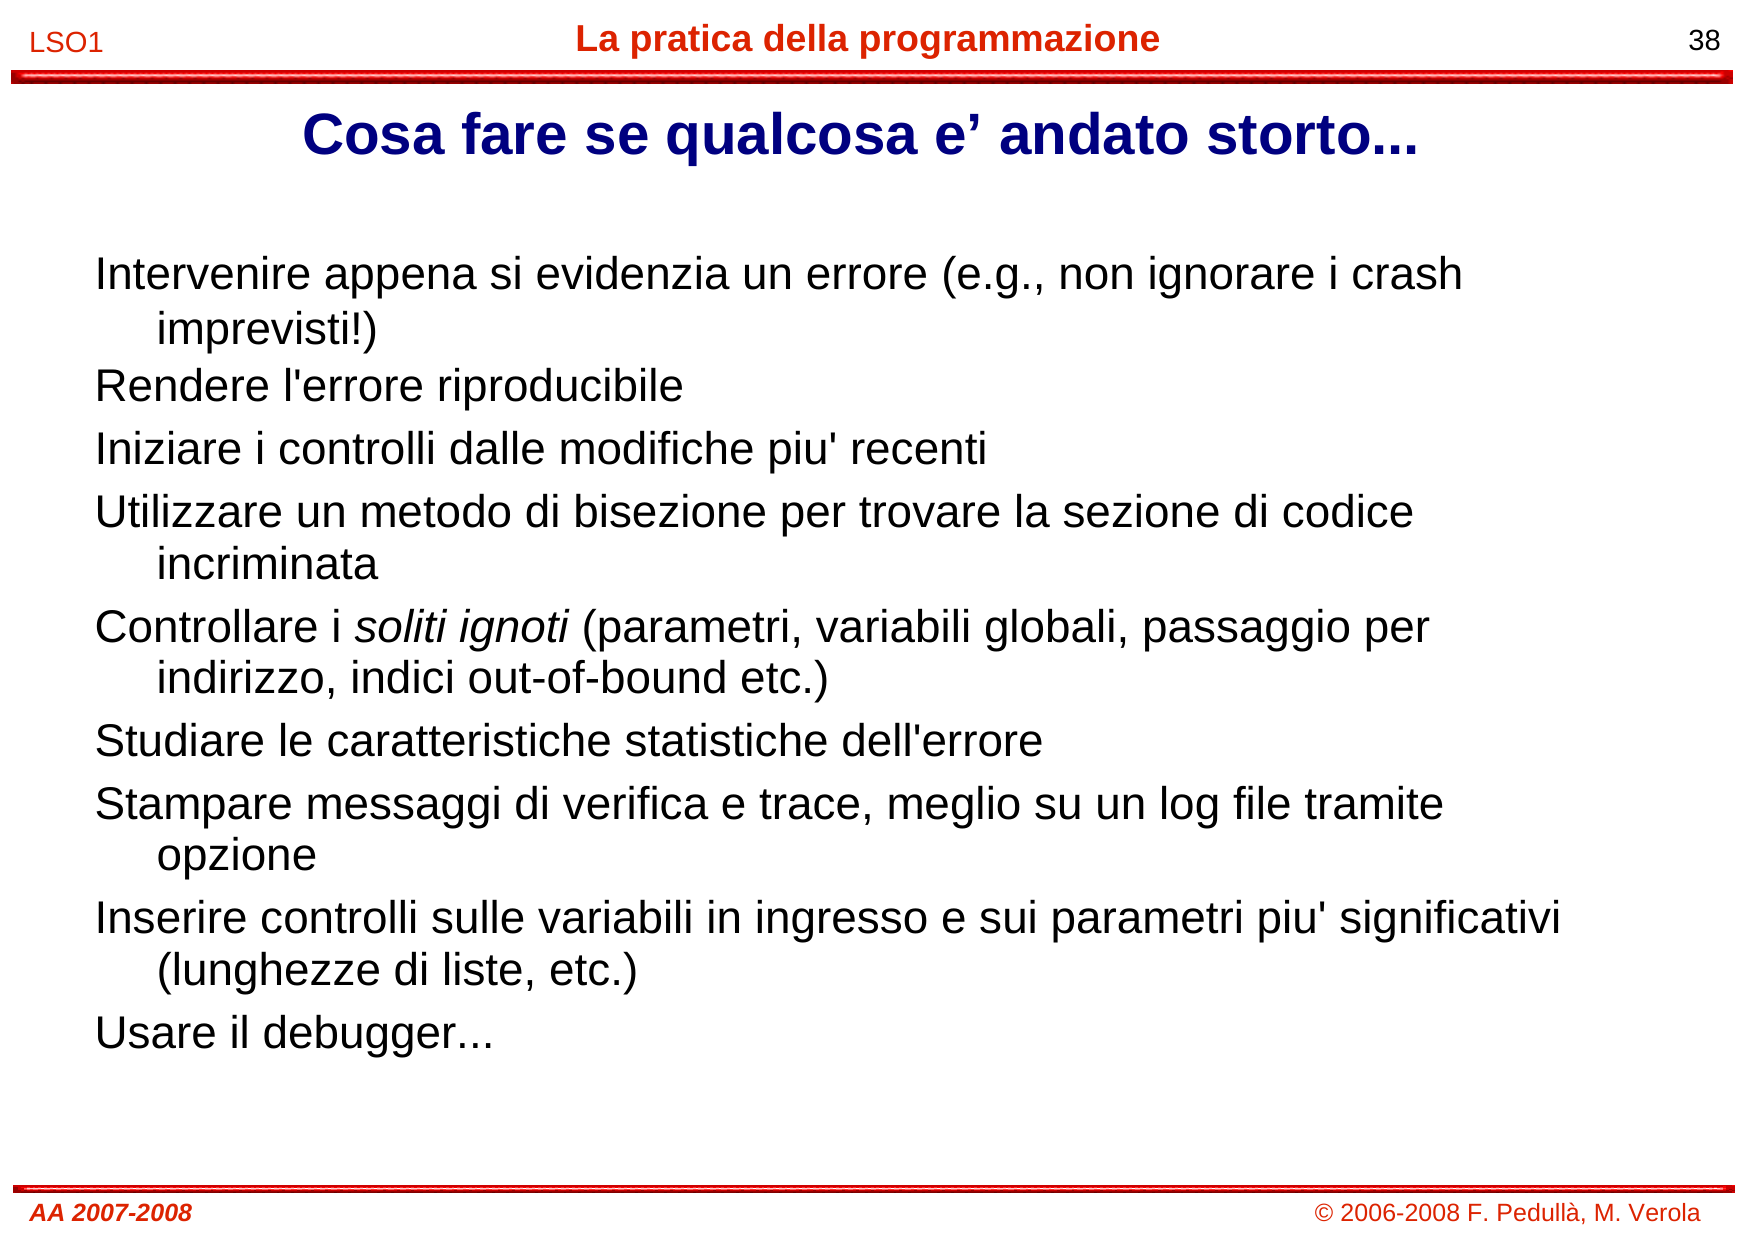

Cosa fare se qualcosa e’ andato storto...
# Intervenire appena si evidenzia un errore (e.g., non ignorare i crash imprevisti!)
Rendere l'errore riproducibile
Iniziare i controlli dalle modifiche piu' recenti
Utilizzare un metodo di bisezione per trovare la sezione di codice incriminata
Controllare i soliti ignoti (parametri, variabili globali, passaggio per indirizzo, indici out-of-bound etc.)
Studiare le caratteristiche statistiche dell'errore
Stampare messaggi di verifica e trace, meglio su un log file tramite opzione
Inserire controlli sulle variabili in ingresso e sui parametri piu' significativi (lunghezze di liste, etc.)
Usare il debugger...